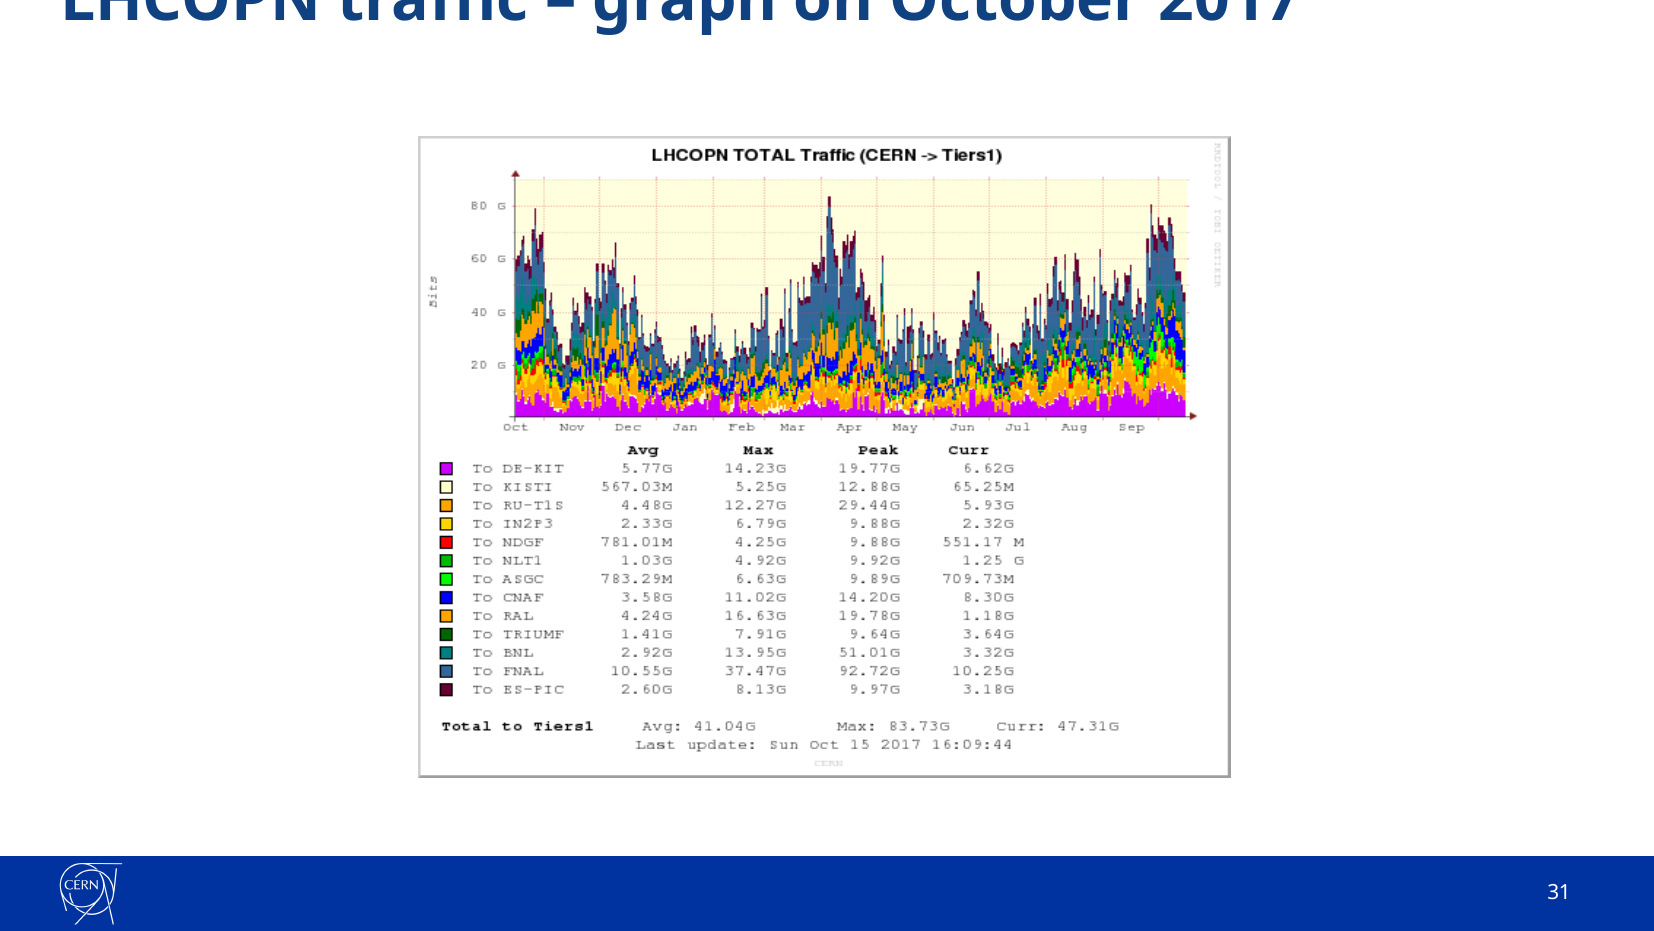

# LHCOPN traffic – graph on October 2017
31